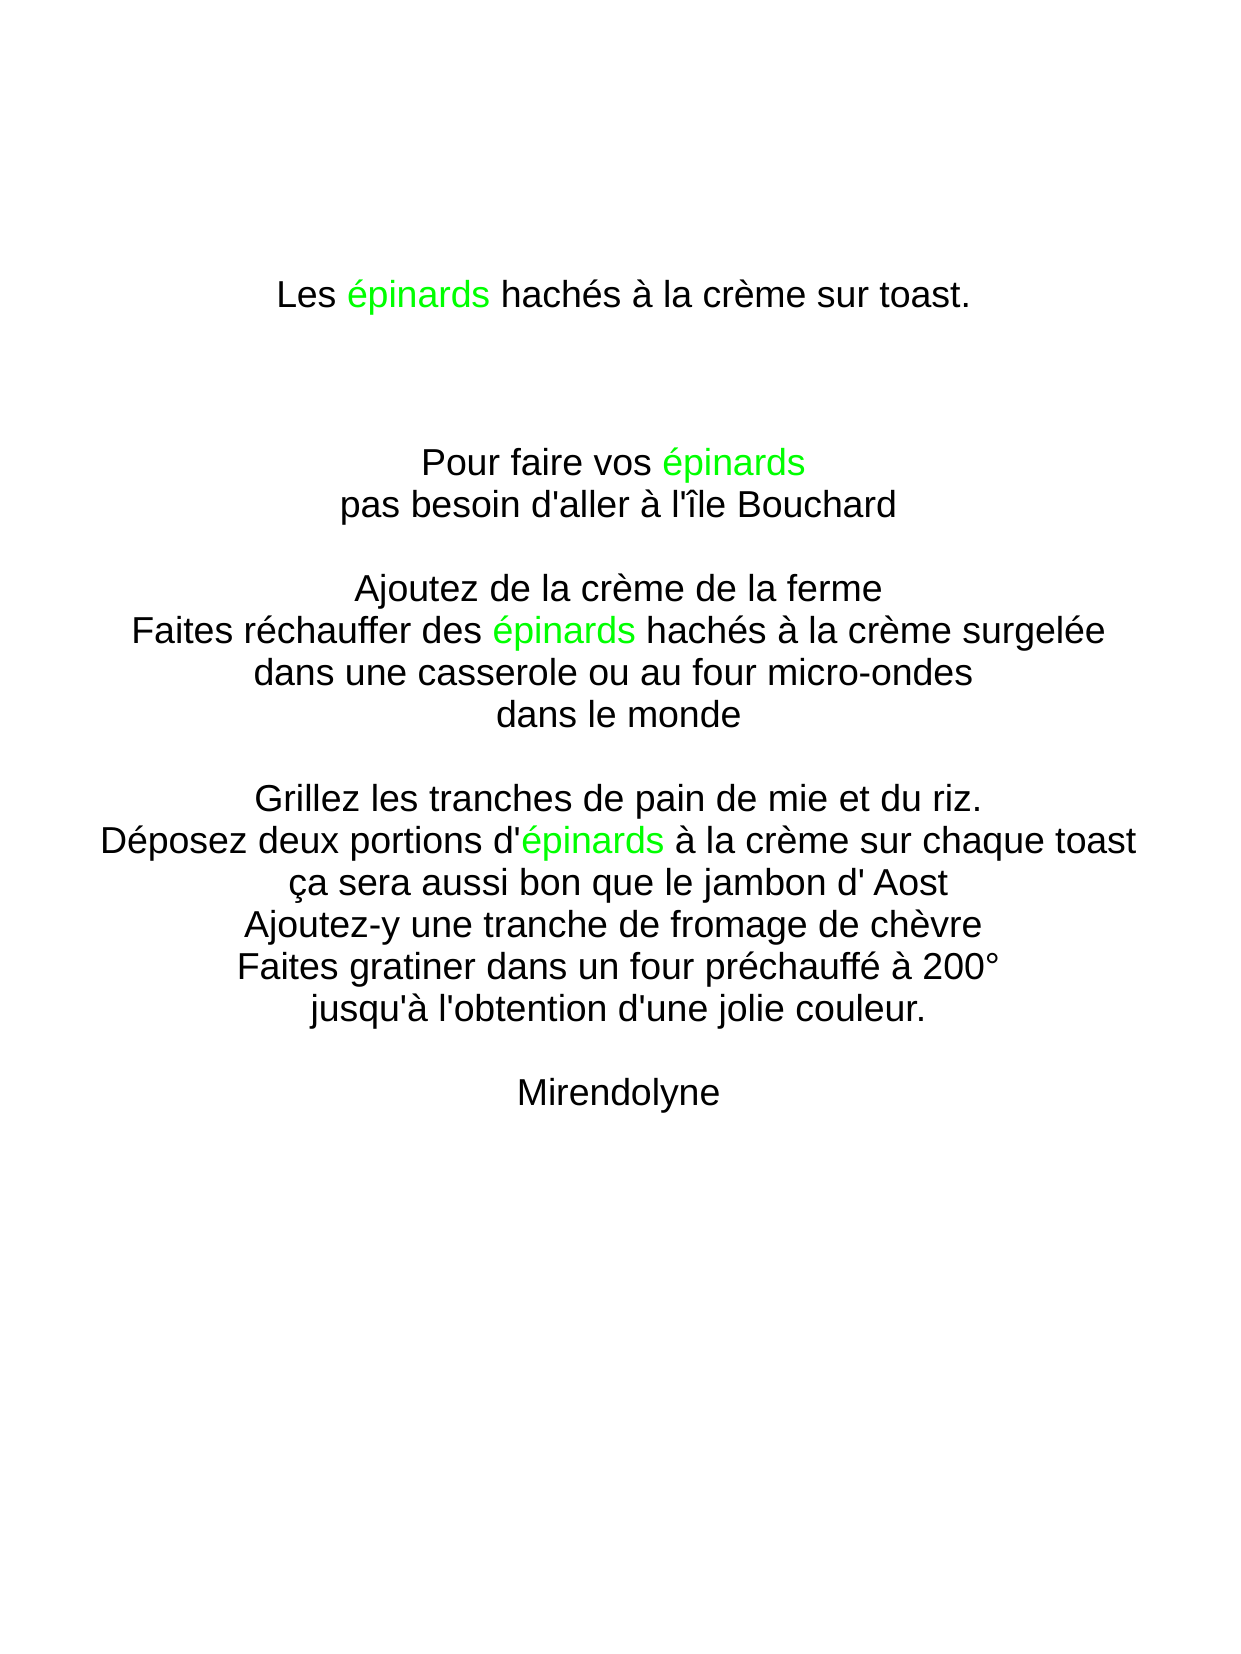

Les épinards hachés à la crème sur toast.
Pour faire vos épinards
pas besoin d'aller à l'île Bouchard
Ajoutez de la crème de la ferme
Faites réchauffer des épinards hachés à la crème surgelée
dans une casserole ou au four micro-ondes
dans le monde
Grillez les tranches de pain de mie et du riz.
Déposez deux portions d'épinards à la crème sur chaque toast
ça sera aussi bon que le jambon d' Aost
Ajoutez-y une tranche de fromage de chèvre
Faites gratiner dans un four préchauffé à 200°
jusqu'à l'obtention d'une jolie couleur.
Mirendolyne